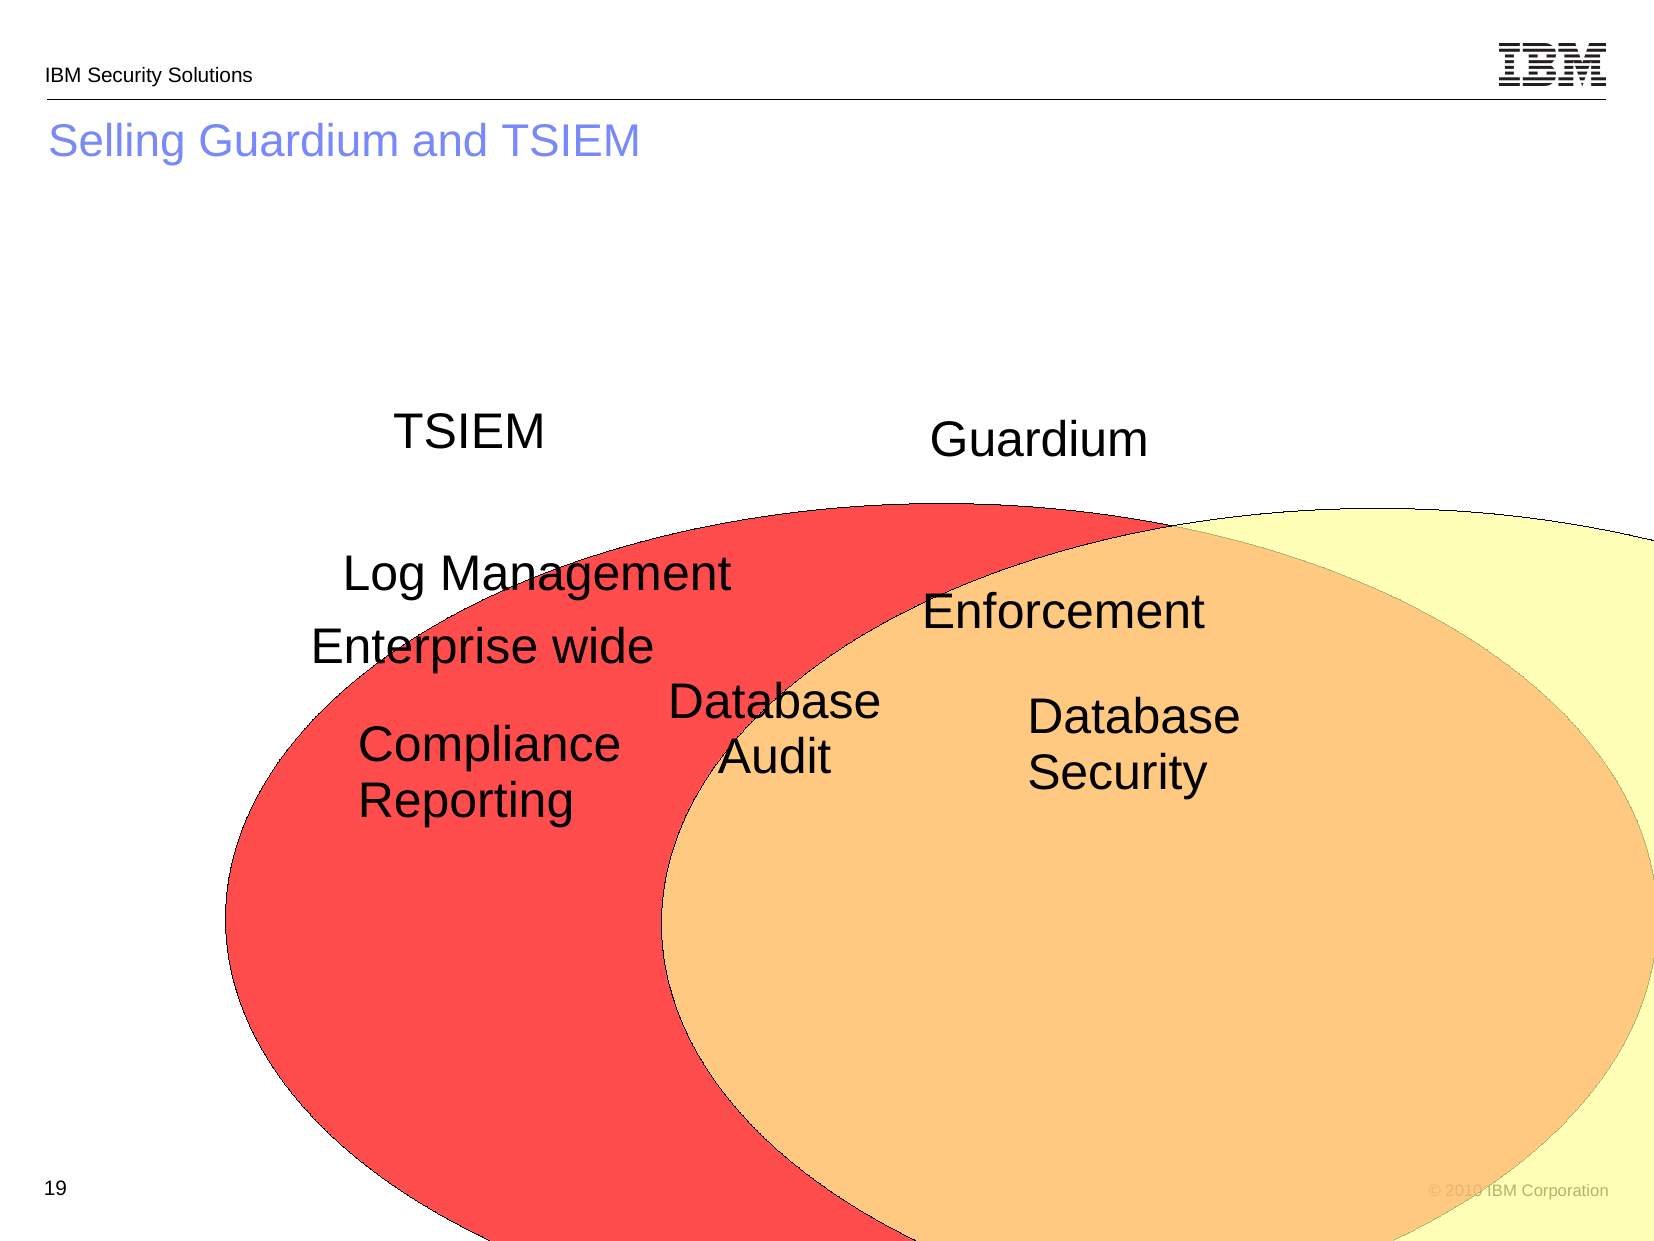

# Selling Guardium and TSIEM
TSIEM
Guardium
Log Management
Enforcement
Enterprise wide
Database
Audit
Database
Security
Compliance
Reporting